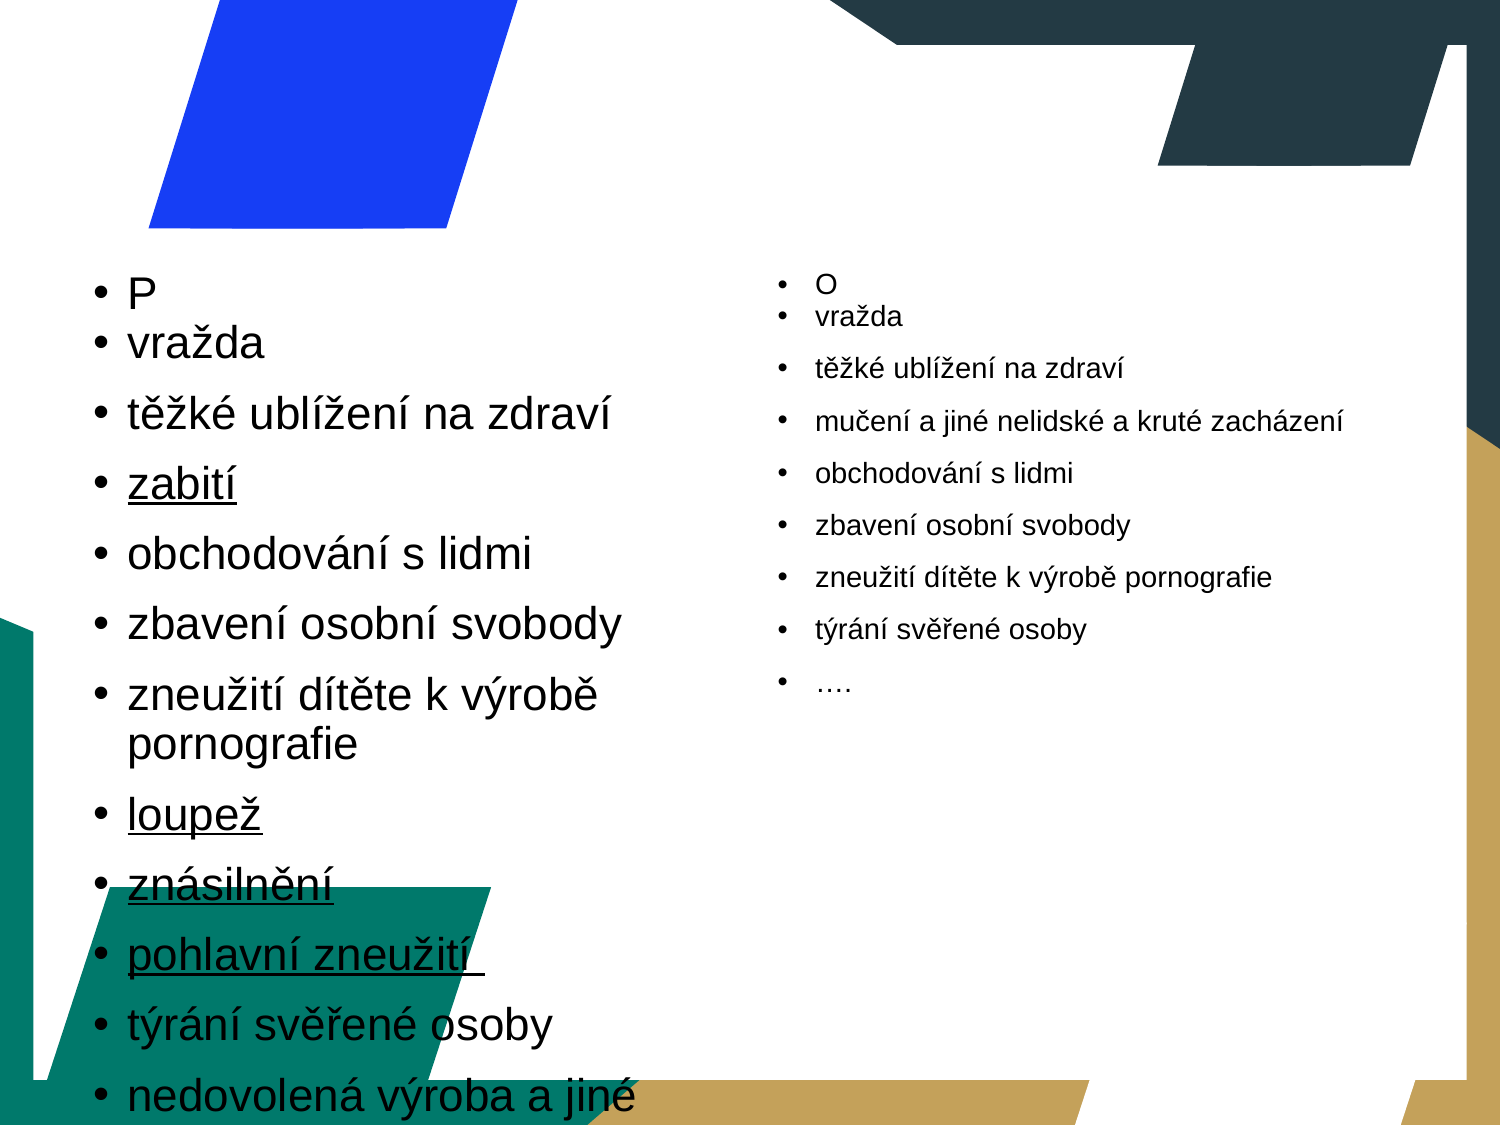

#
P
vražda
těžké ublížení na zdraví
zabití
obchodování s lidmi
zbavení osobní svobody
zneužití dítěte k výrobě pornografie
loupež
znásilnění
pohlavní zneužití
týrání svěřené osoby
nedovolená výroba a jiné nakládání s omamnými a psychotropními látkami a s jedy
…
O
vražda
těžké ublížení na zdraví
mučení a jiné nelidské a kruté zacházení
obchodování s lidmi
zbavení osobní svobody
zneužití dítěte k výrobě pornografie
týrání svěřené osoby
….